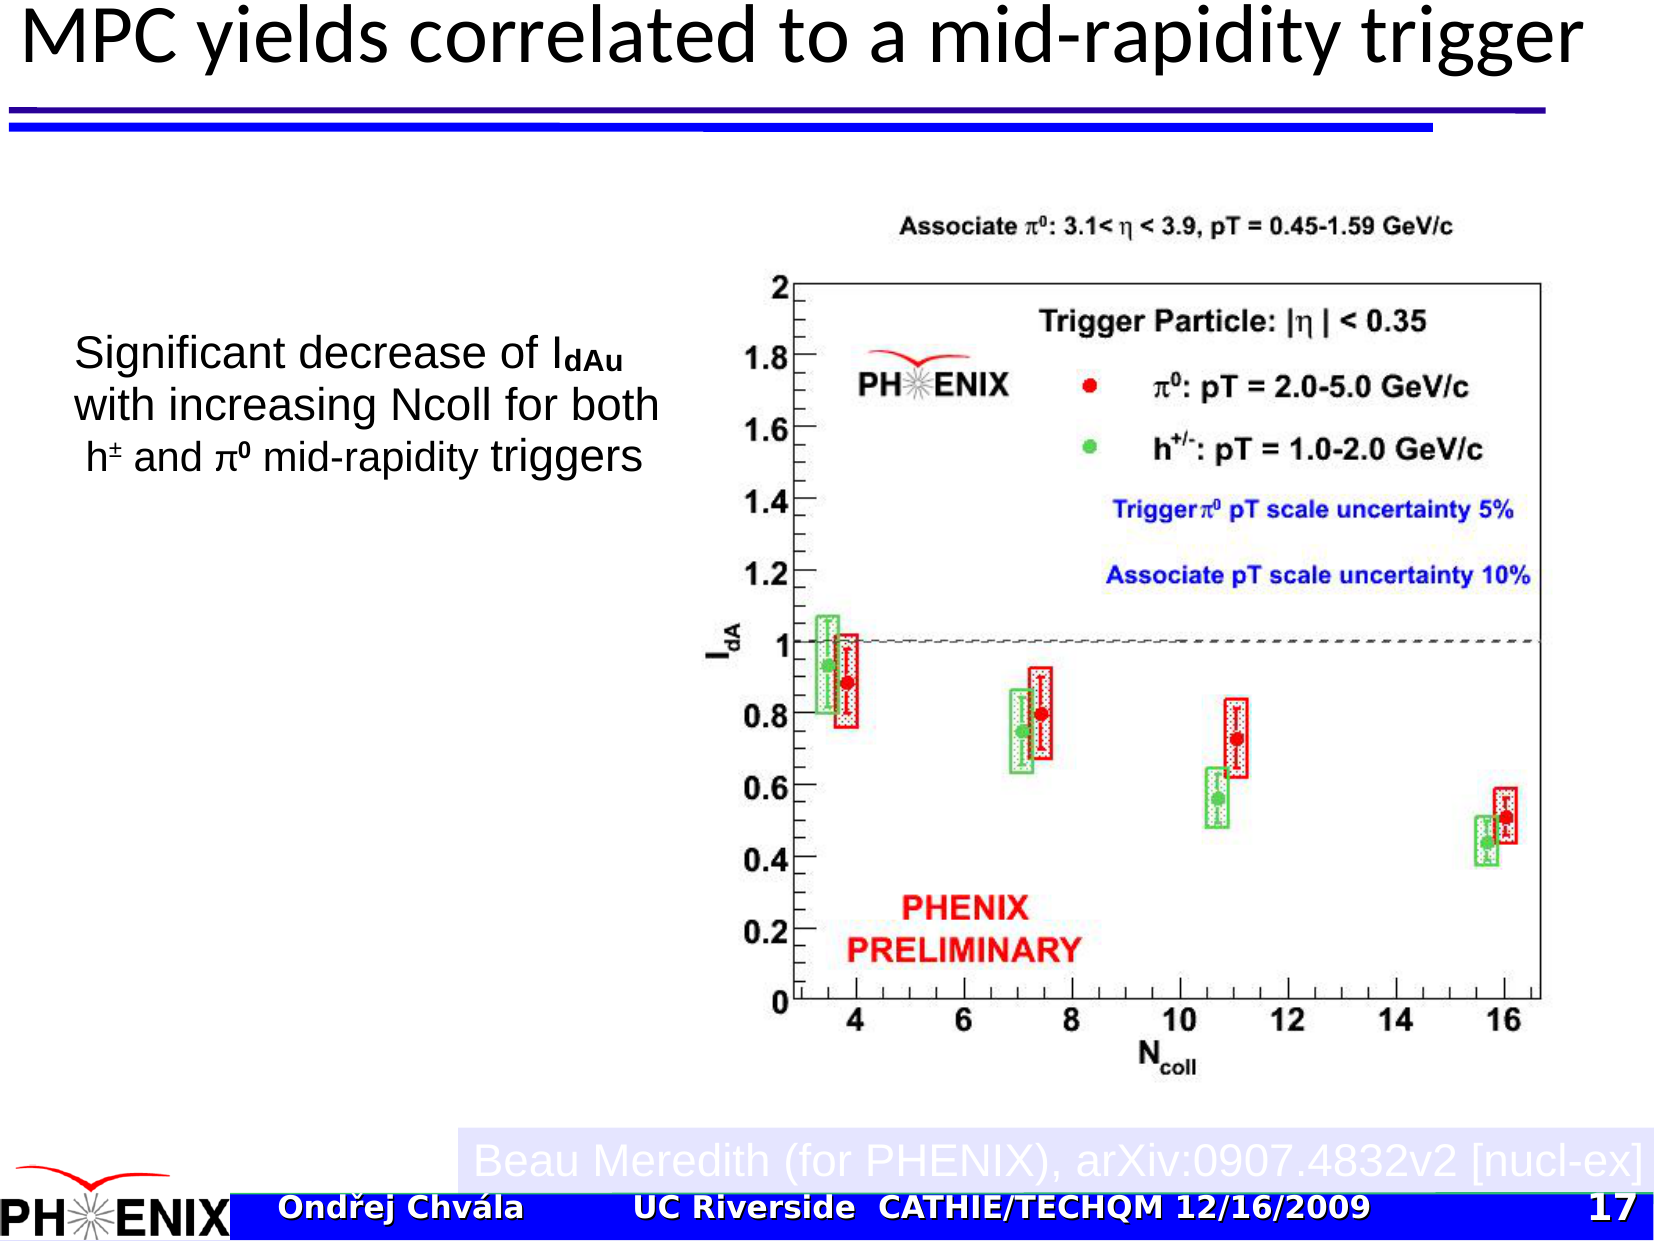

# MPC yields correlated to a mid-rapidity trigger
Significant decrease of IdAu
with increasing Ncoll for both
 h± and π0 mid-rapidity triggers
Beau Meredith (for PHENIX), arXiv:0907.4832v2 [nucl-ex]